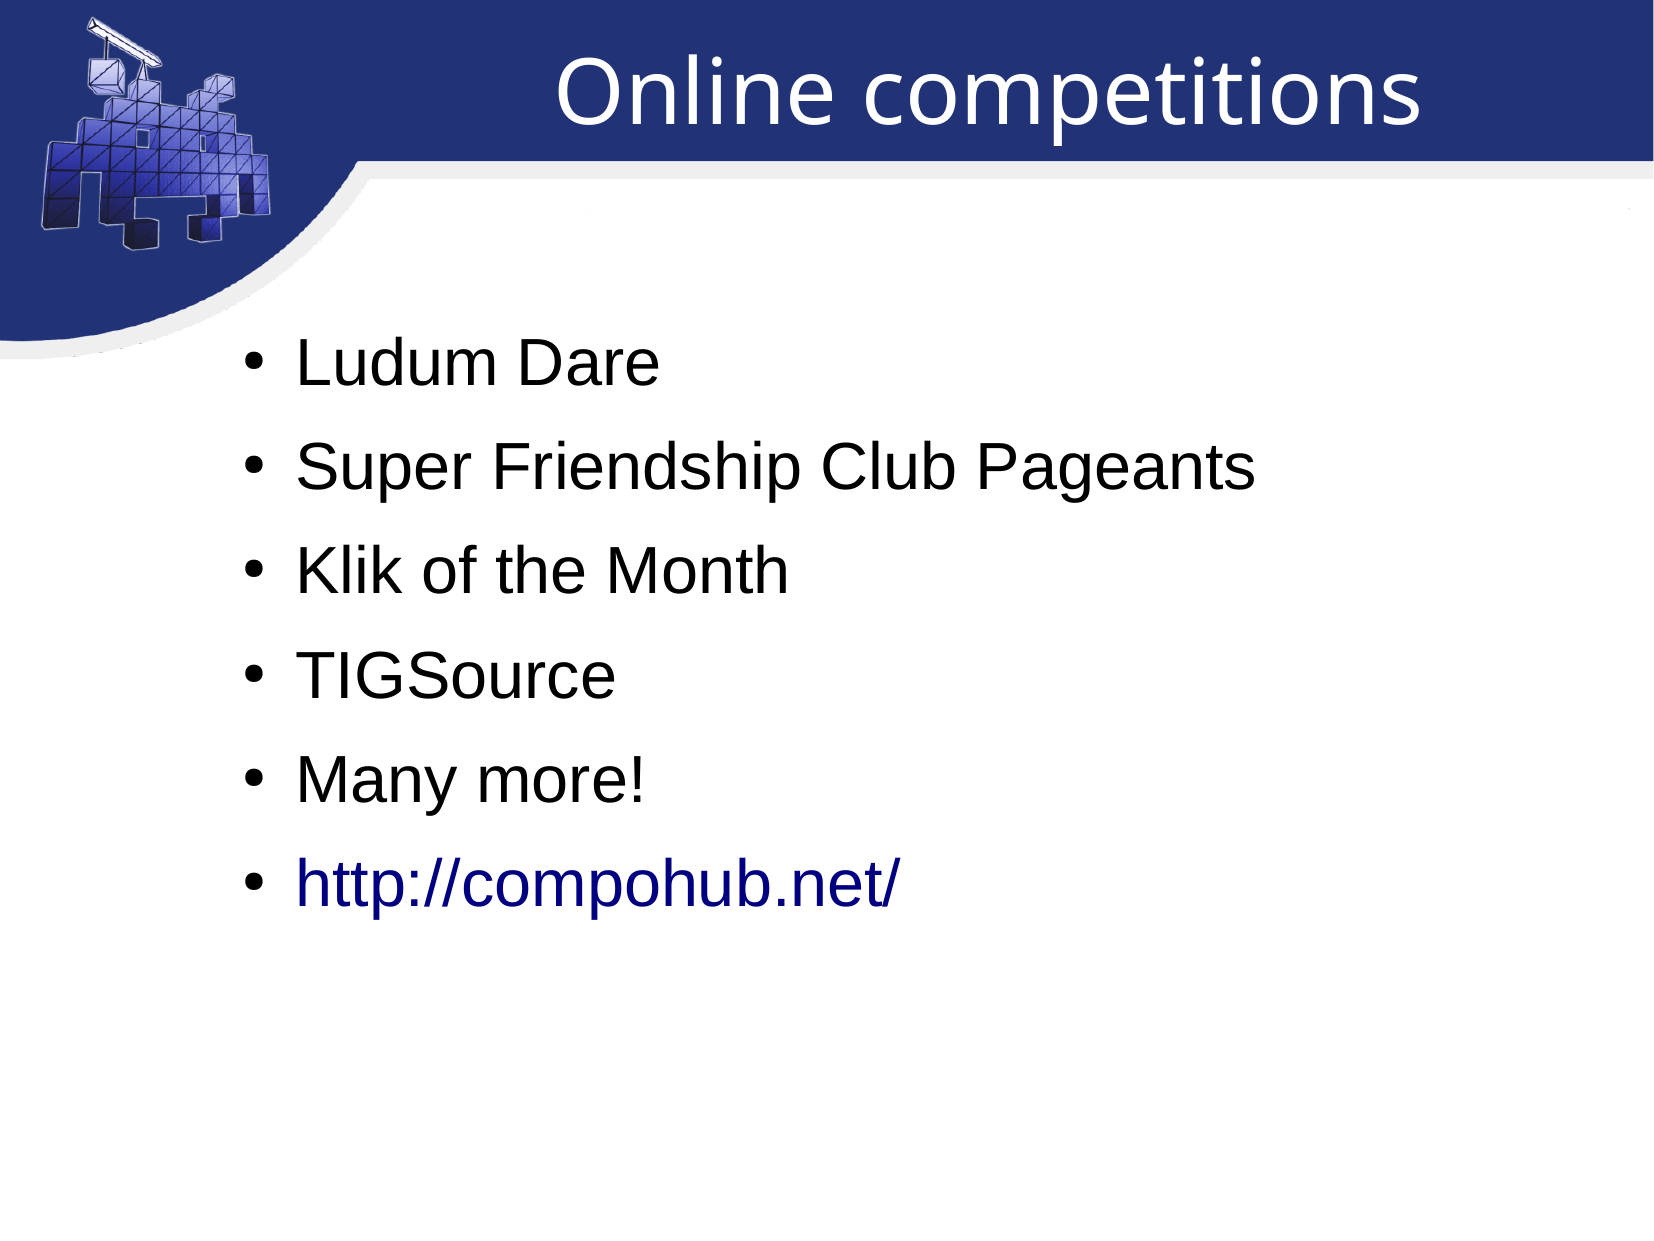

# Online competitions
Ludum Dare
Super Friendship Club Pageants
Klik of the Month
TIGSource
Many more!
http://compohub.net/